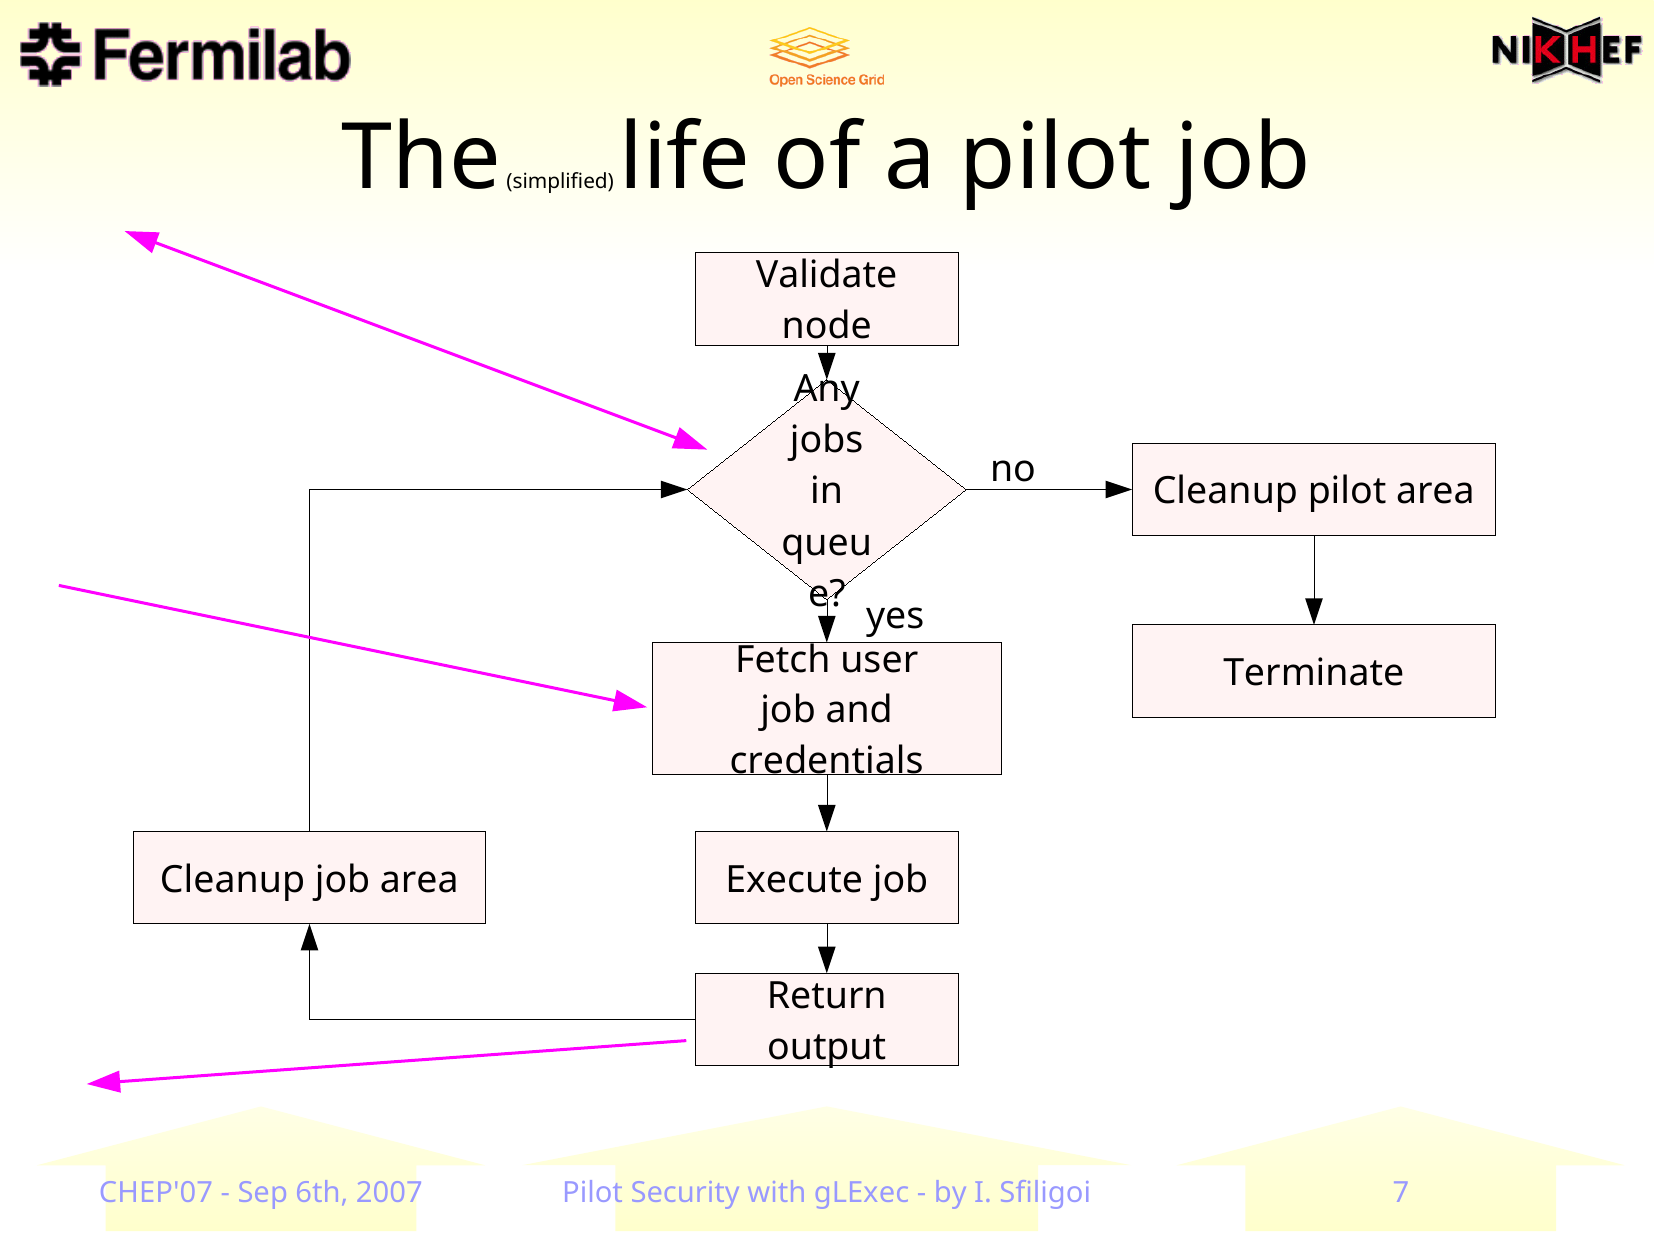

# The (simplified) life of a pilot job
Validate node
Any jobs
in queue?
no
Cleanup pilot area
yes
Terminate
Fetch user
job and credentials
Execute job
Cleanup job area
Return output
CHEP'07 - Sep 6th, 2007
Pilot Security with gLExec - by I. Sfiligoi
7